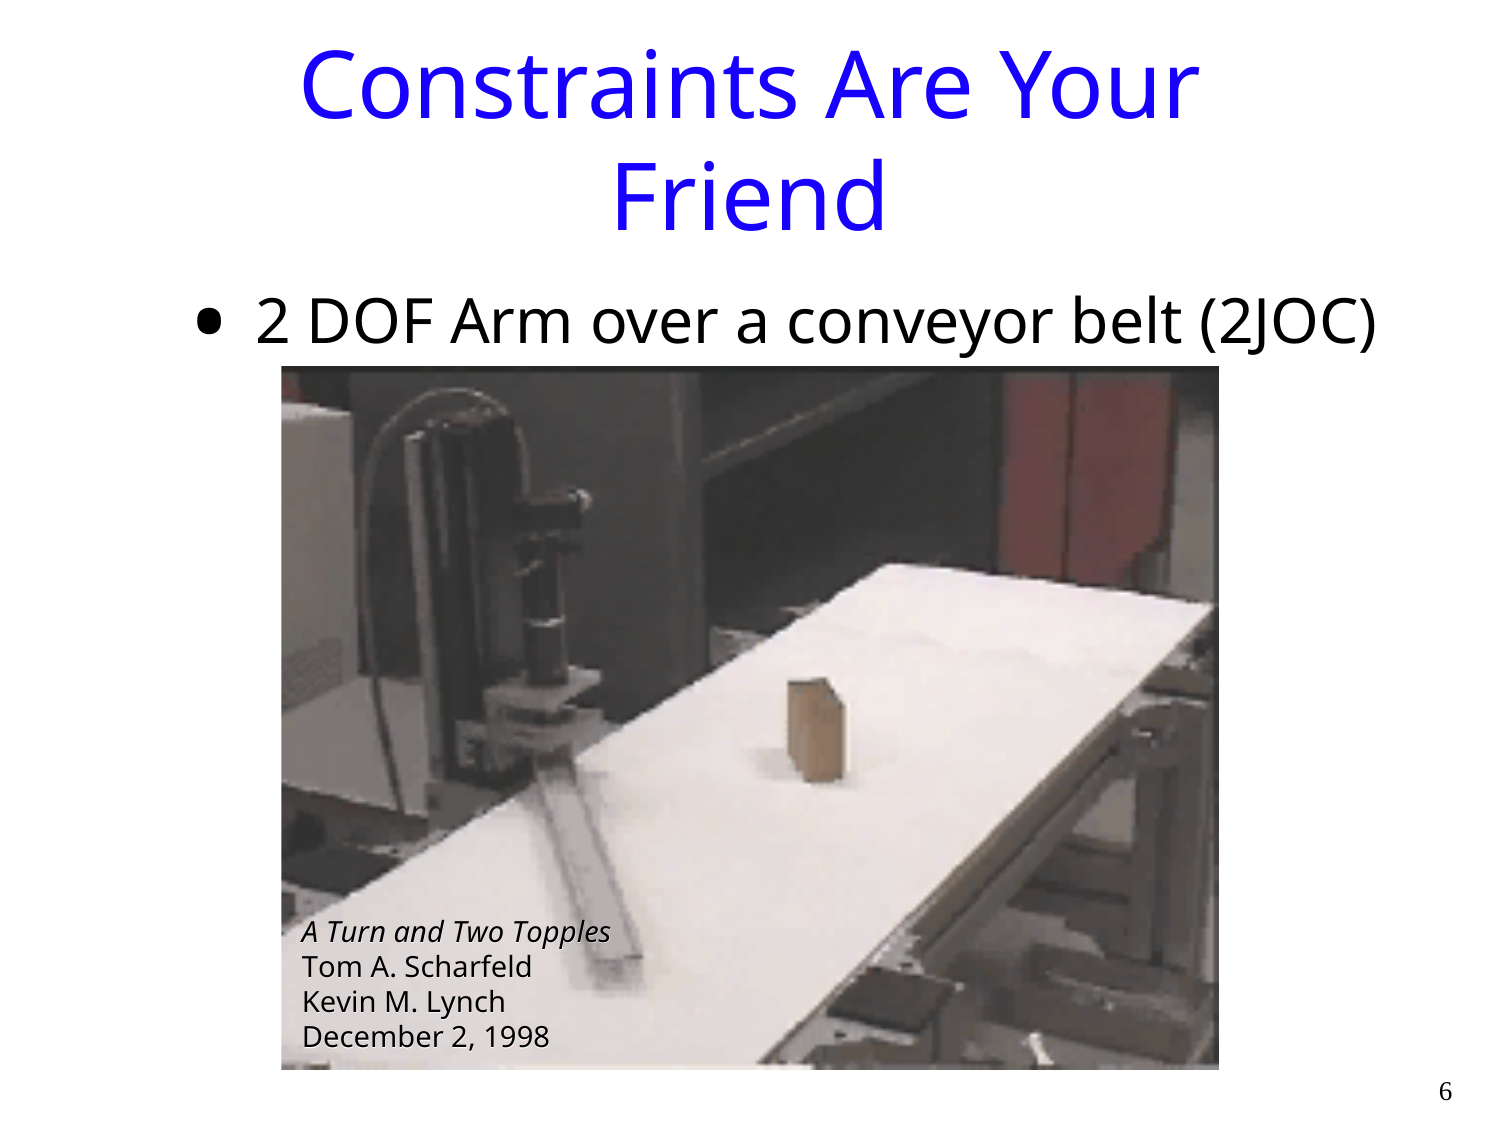

# Constraints Are Your Friend
2 DOF Arm over a conveyor belt (2JOC)
A Turn and Two Topples
Tom A. Scharfeld
Kevin M. Lynch
December 2, 1998
6